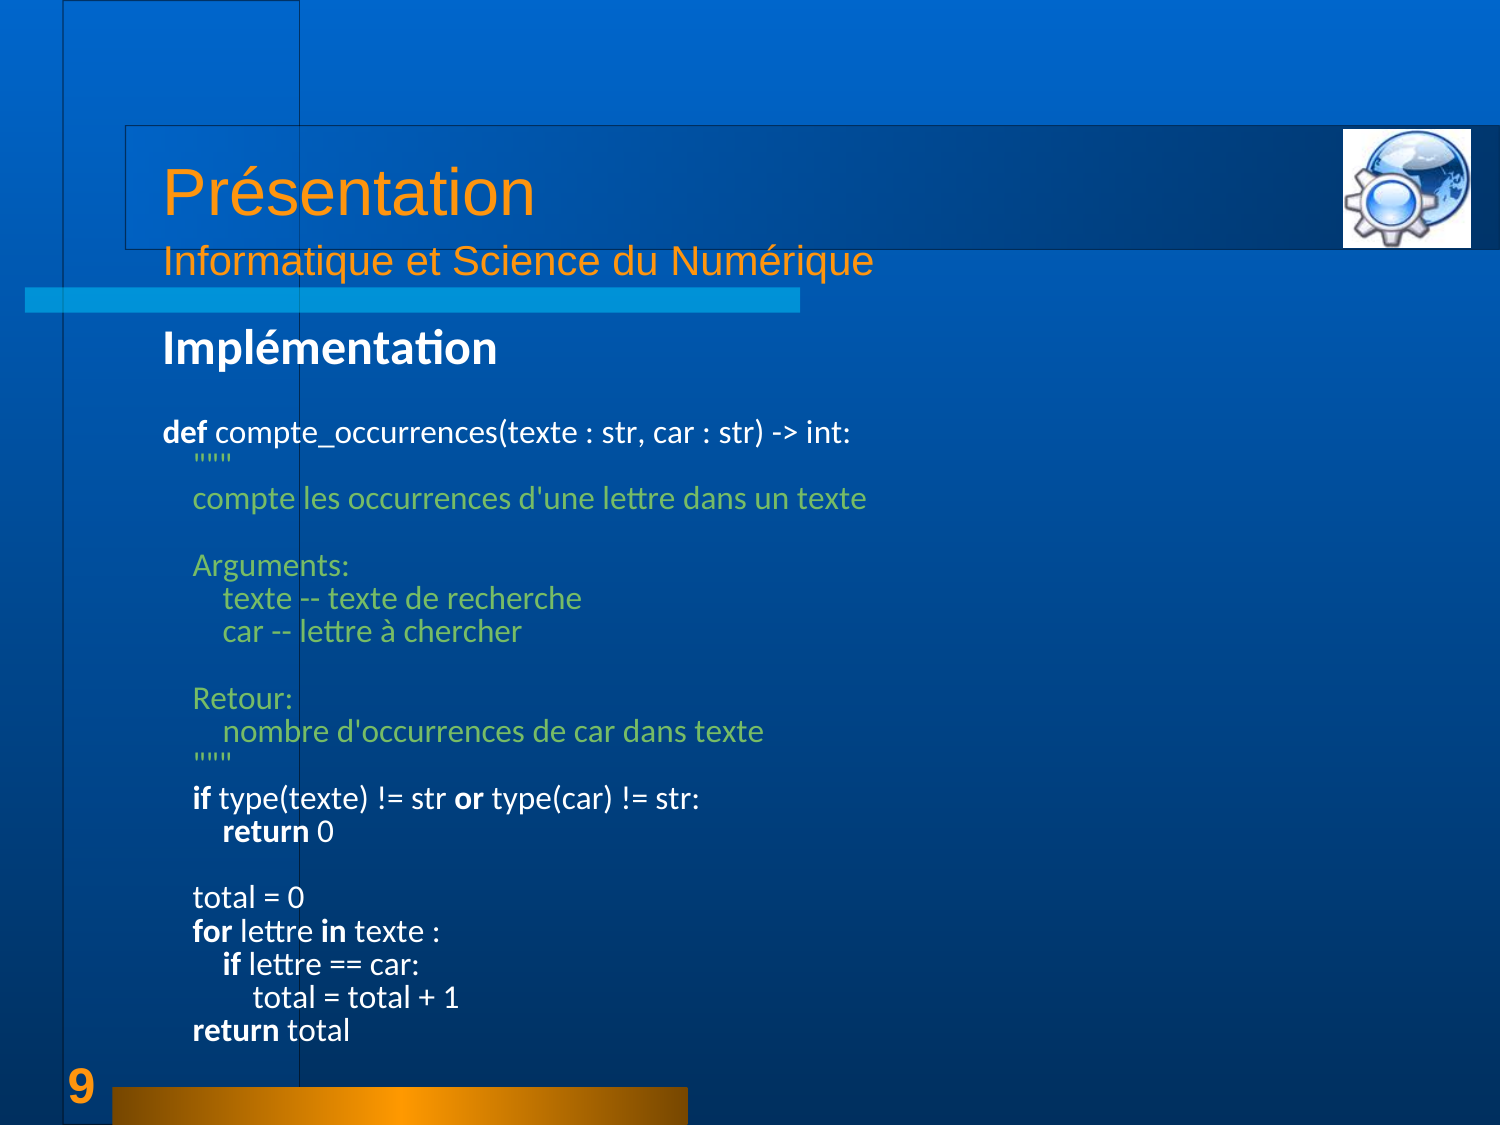

Implémentation
def compte_occurrences(texte : str, car : str) -> int:
 """
 compte les occurrences d'une lettre dans un texte
 Arguments:
 texte -- texte de recherche
 car -- lettre à chercher
 Retour:
 nombre d'occurrences de car dans texte
 """
 if type(texte) != str or type(car) != str:
 return 0
 total = 0
 for lettre in texte :
 if lettre == car:
 total = total + 1
 return total